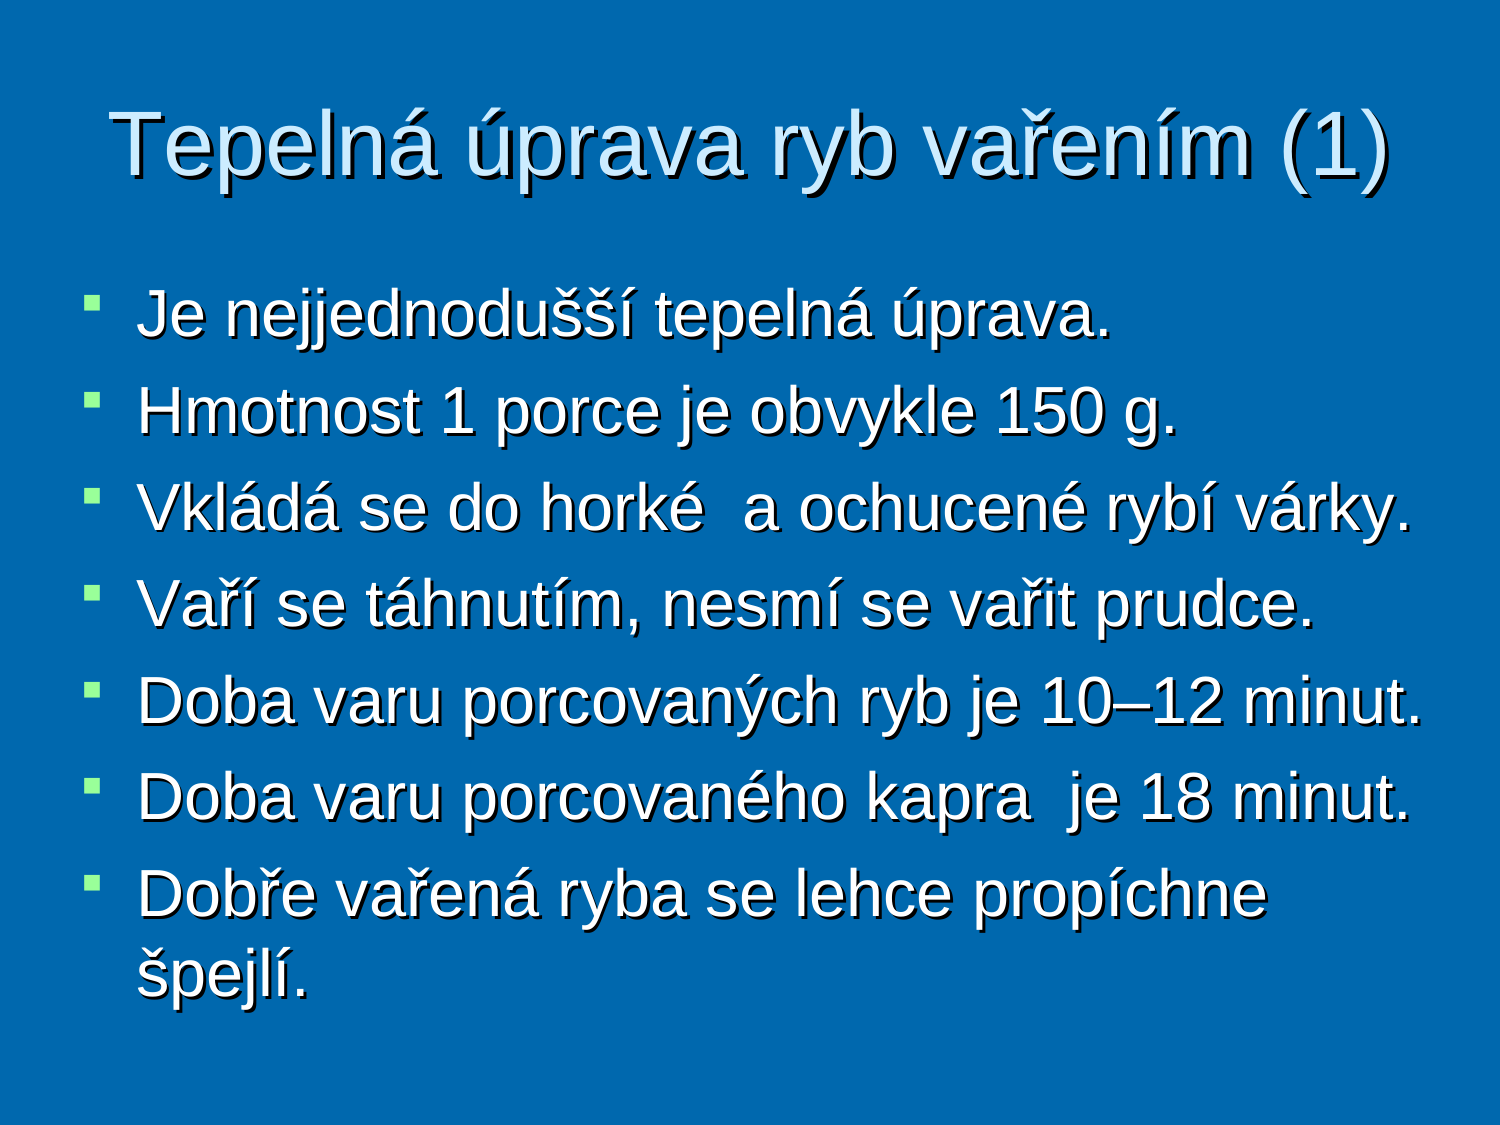

# Tepelná úprava ryb vařením (1)
Je nejjednodušší tepelná úprava.
Hmotnost 1 porce je obvykle 150 g.
Vkládá se do horké a ochucené rybí várky.
Vaří se táhnutím, nesmí se vařit prudce.
Doba varu porcovaných ryb je 10–12 minut.
Doba varu porcovaného kapra je 18 minut.
Dobře vařená ryba se lehce propíchne špejlí.